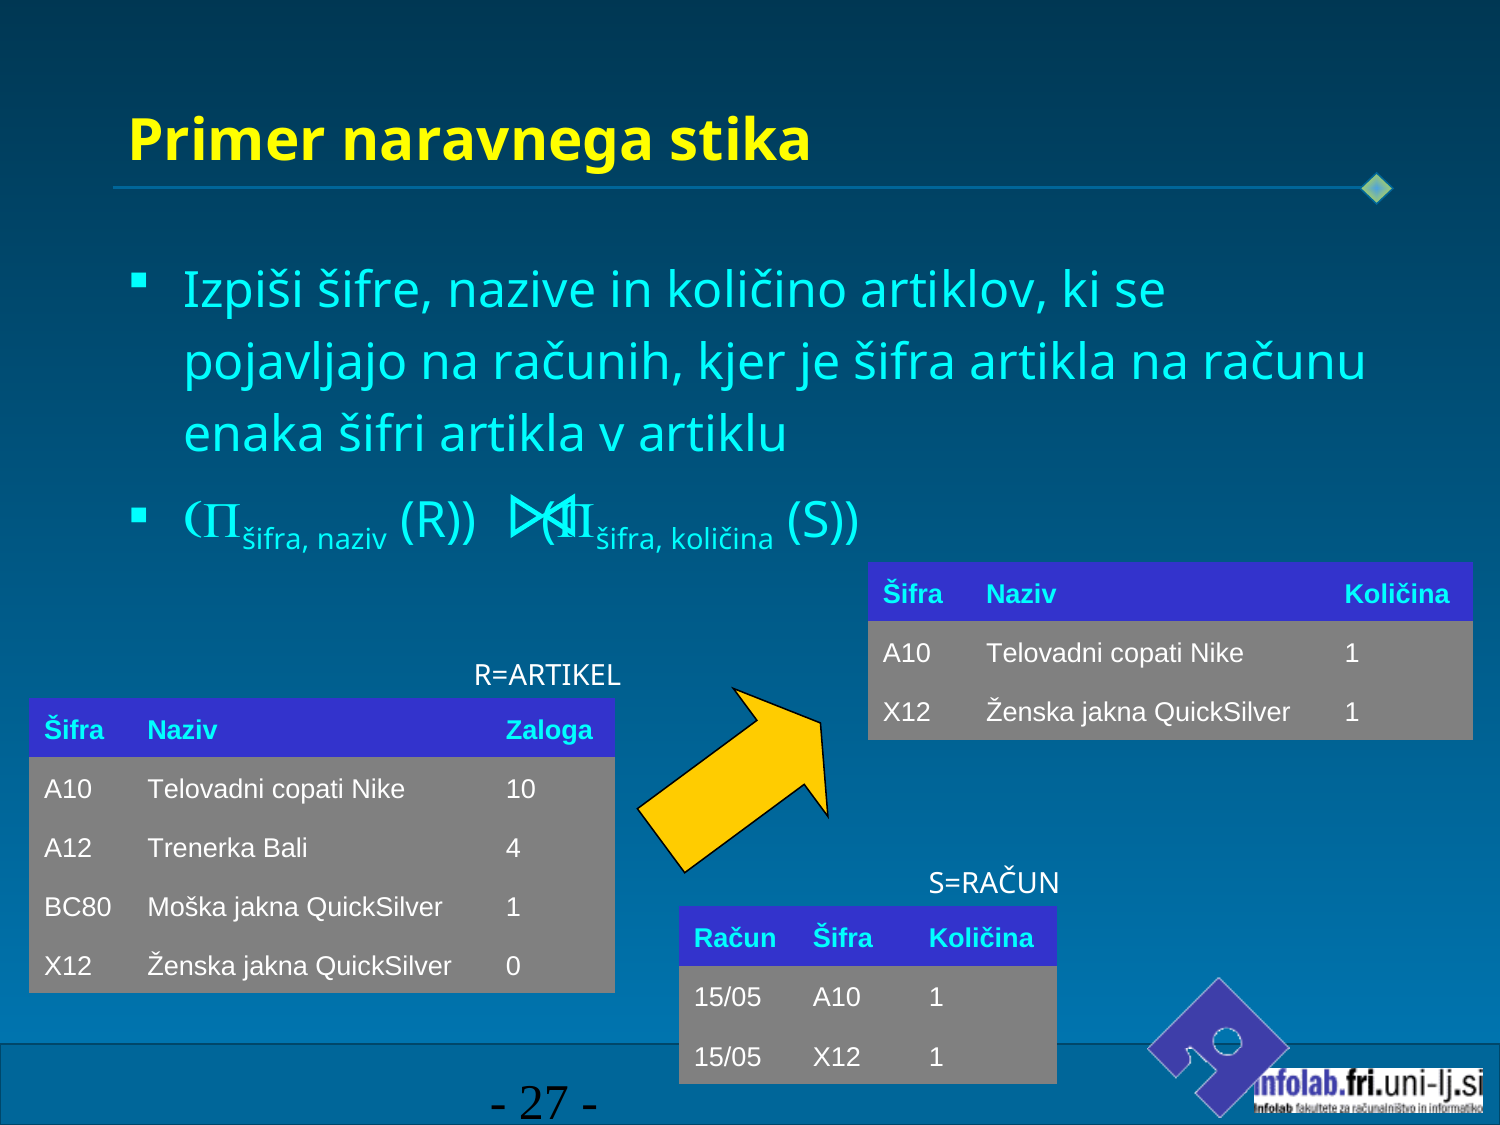

# Primer naravnega stika
Izpiši šifre, nazive in količino artiklov, ki se pojavljajo na računih, kjer je šifra artikla na računu enaka šifri artikla v artiklu
šifra, naziv (R)) (šifra, količina (S))
| Šifra | Naziv | Količina |
| --- | --- | --- |
| A10 | Telovadni copati Nike | 1 |
| X12 | Ženska jakna QuickSilver | 1 |
R=ARTIKEL
| Šifra | Naziv | Zaloga |
| --- | --- | --- |
| A10 | Telovadni copati Nike | 10 |
| A12 | Trenerka Bali | 4 |
| BC80 | Moška jakna QuickSilver | 1 |
| X12 | Ženska jakna QuickSilver | 0 |
S=RAČUN
| Račun | Šifra | Količina |
| --- | --- | --- |
| 15/05 | A10 | 1 |
| 15/05 | X12 | 1 |